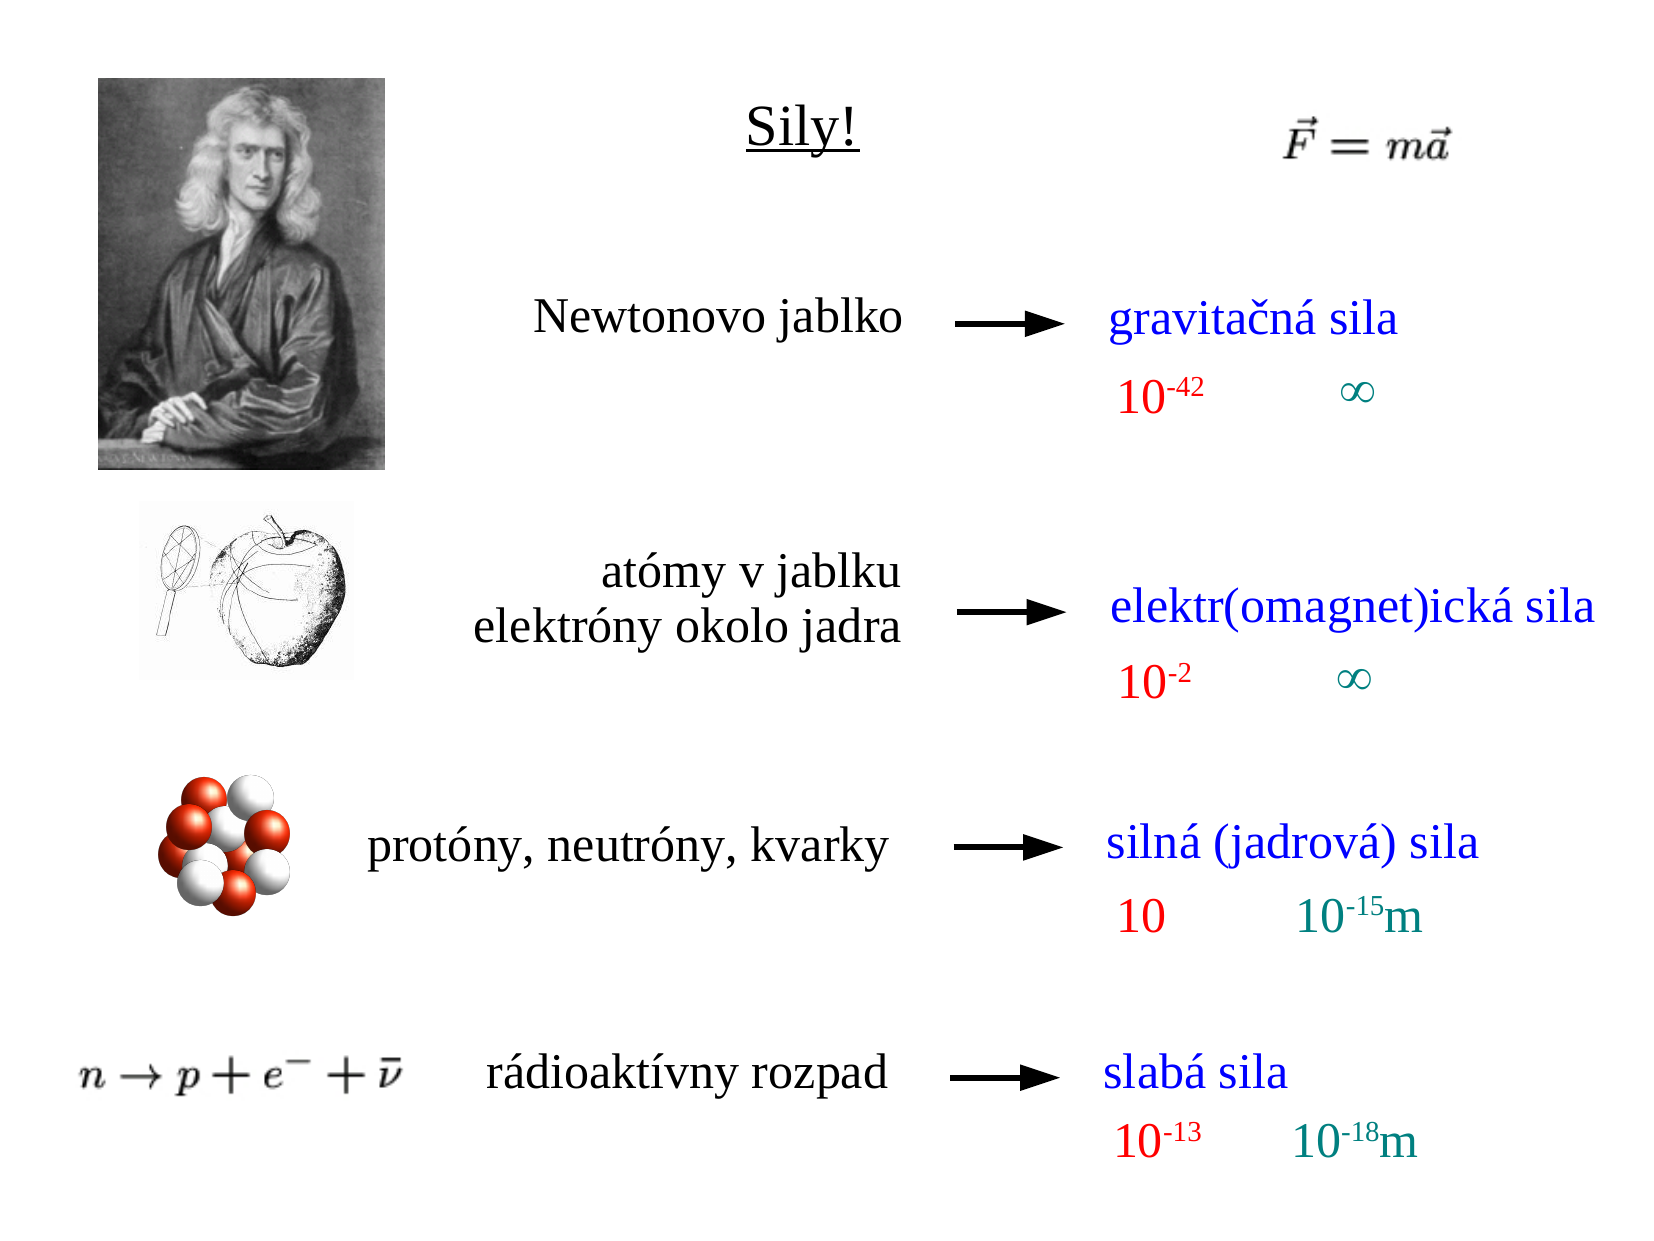

Sily!
Newtonovo jablko
gravitačná sila
10-42
10-2
10
10-13
∞
∞
10-15m
10-18m
atómy v jablku
elektróny okolo jadra
elektr(omagnet)ická sila
protóny, neutróny, kvarky
silná (jadrová) sila
rádioaktívny rozpad
slabá sila